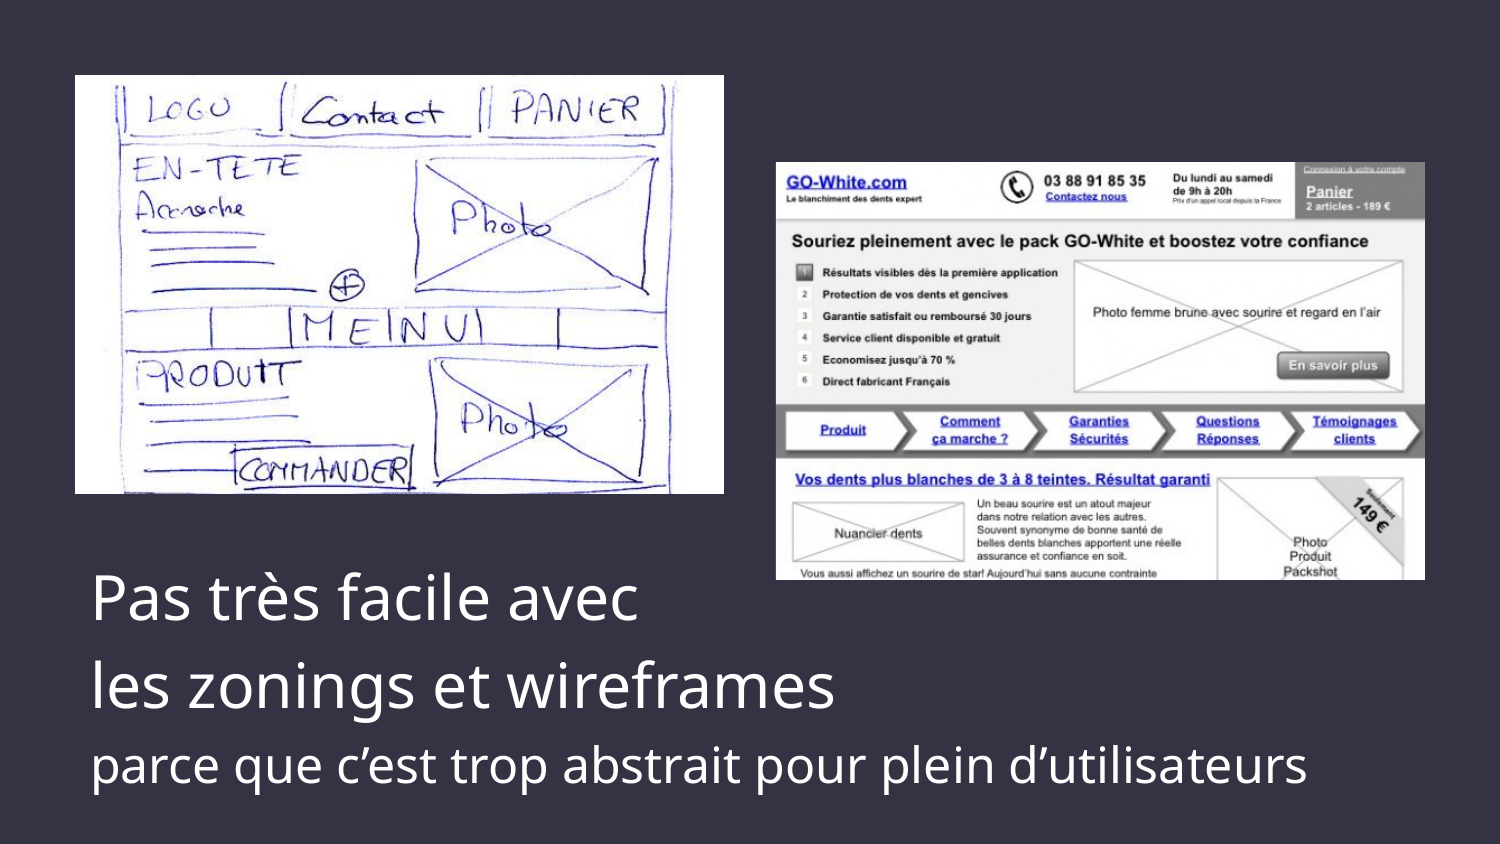

# Pas très facile avec
les zonings et wireframes
parce que c’est trop abstrait pour plein d’utilisateurs